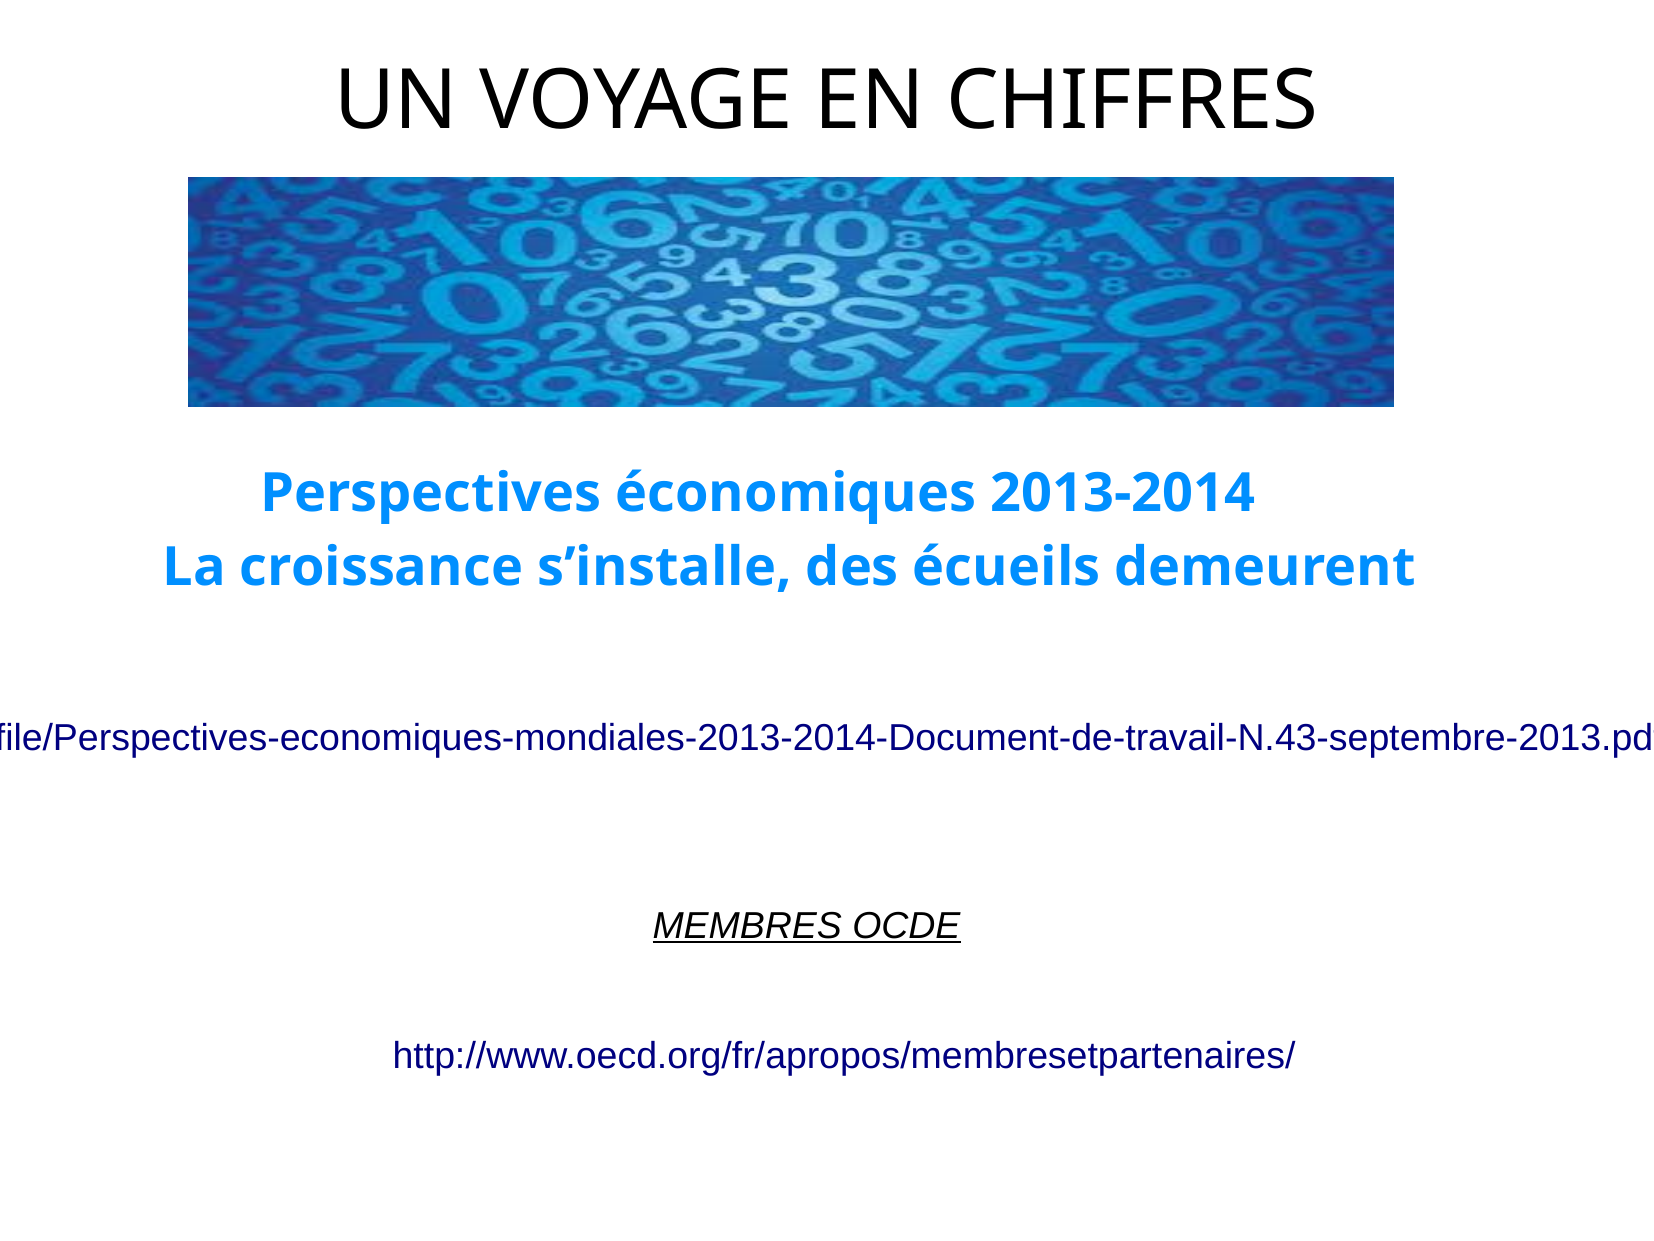

# UN VOYAGE EN CHIFFRES
 Perspectives économiques 2013-2014
 La croissance s’installe, des écueils demeurent
http://www.google.fr/url?sa=t&rct=j&q=&esrc=s&source=web&cd=2&ved=0CDQQFjAB&url=http://www.coe-rexecode.fr/public/content/download/34090/342895/version/1/file/Perspectives-economiques-mondiales-2013-2014-Document-de-travail-N.43-septembre-2013.pdf&ei=lpF_UvabOoaw0QW9sQE&usg=AFQjCNG4b3XYBceDqhXcYfxSkZKvqtdy-Q
 MEMBRES OCDE
 http://www.oecd.org/fr/apropos/membresetpartenaires/